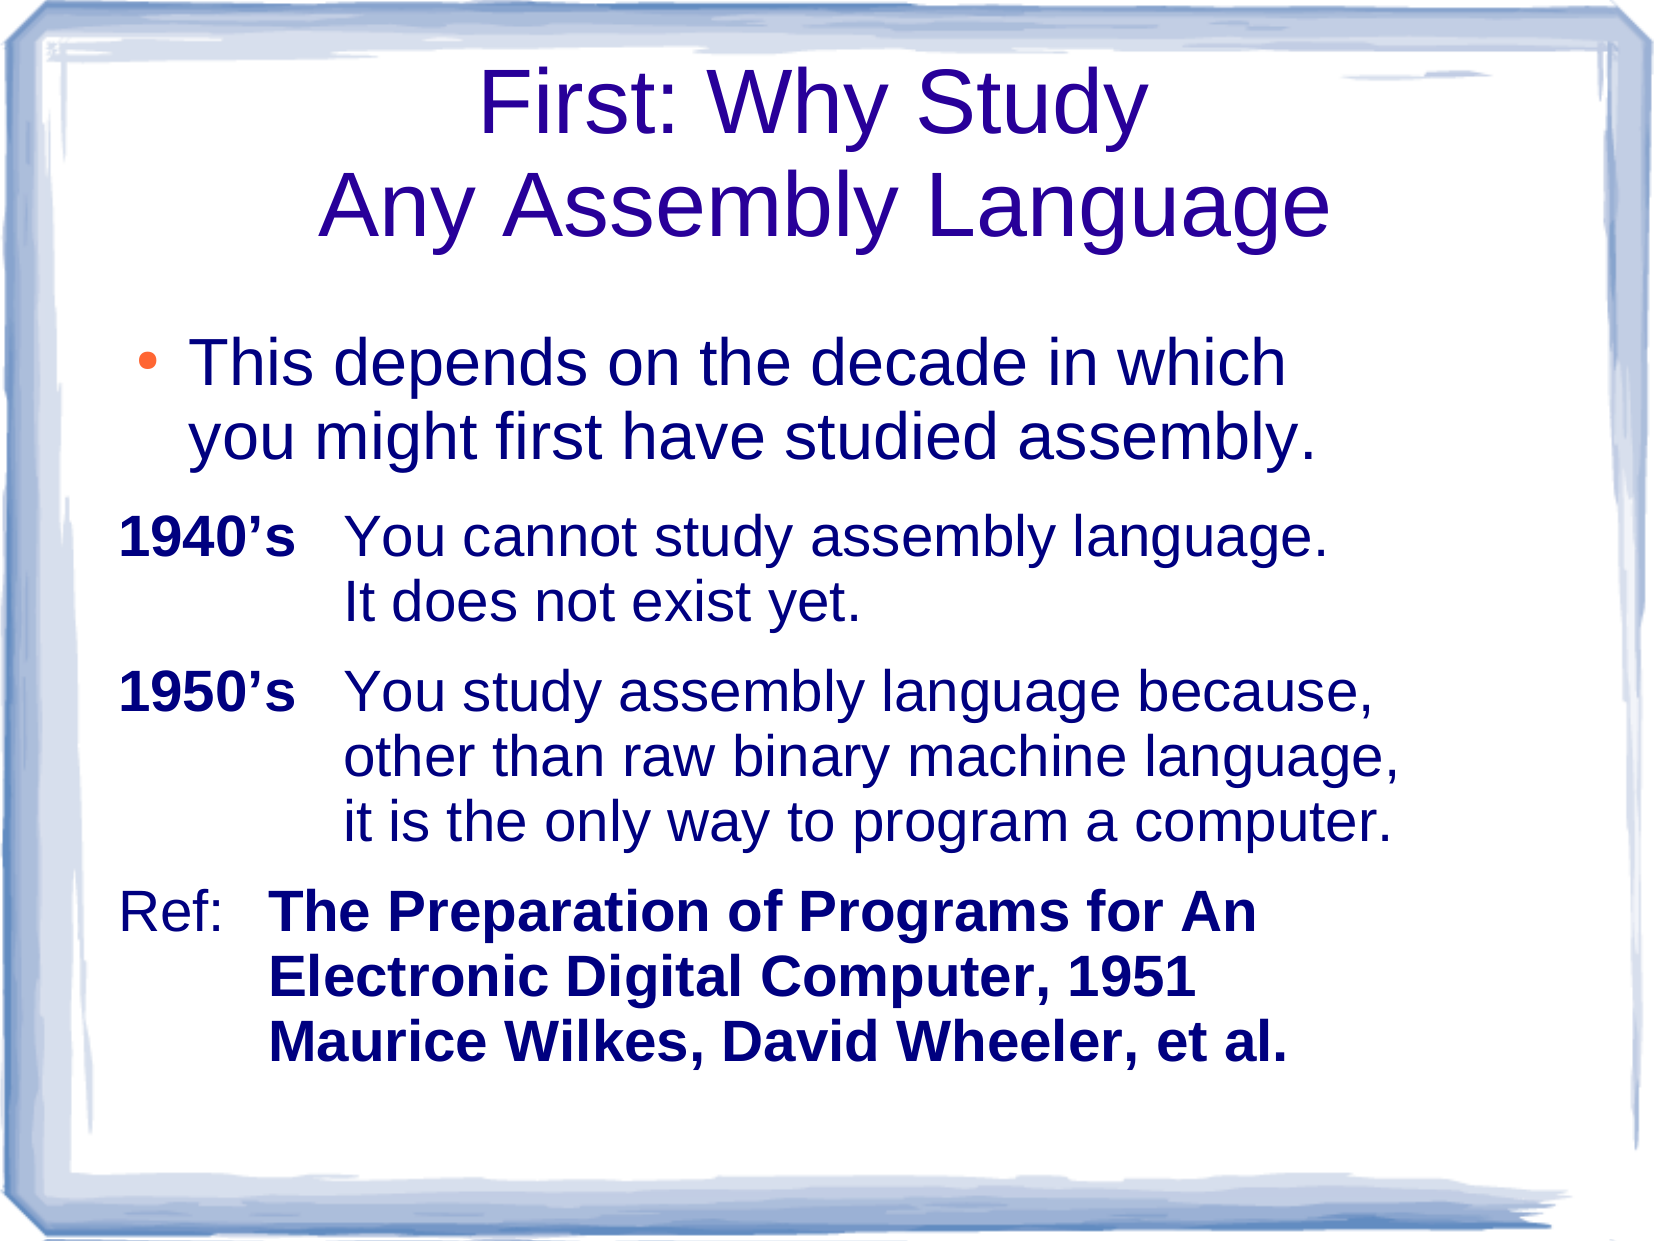

# First: Why Study Any Assembly Language
This depends on the decade in which
you might first have studied assembly.
1940’s	You cannot study assembly language.
			It does not exist yet.
1950’s	You study assembly language because,
			other than raw binary machine language,
			it is the only way to program a computer.
Ref:	The Preparation of Programs for An
		Electronic Digital Computer, 1951
		Maurice Wilkes, David Wheeler, et al.